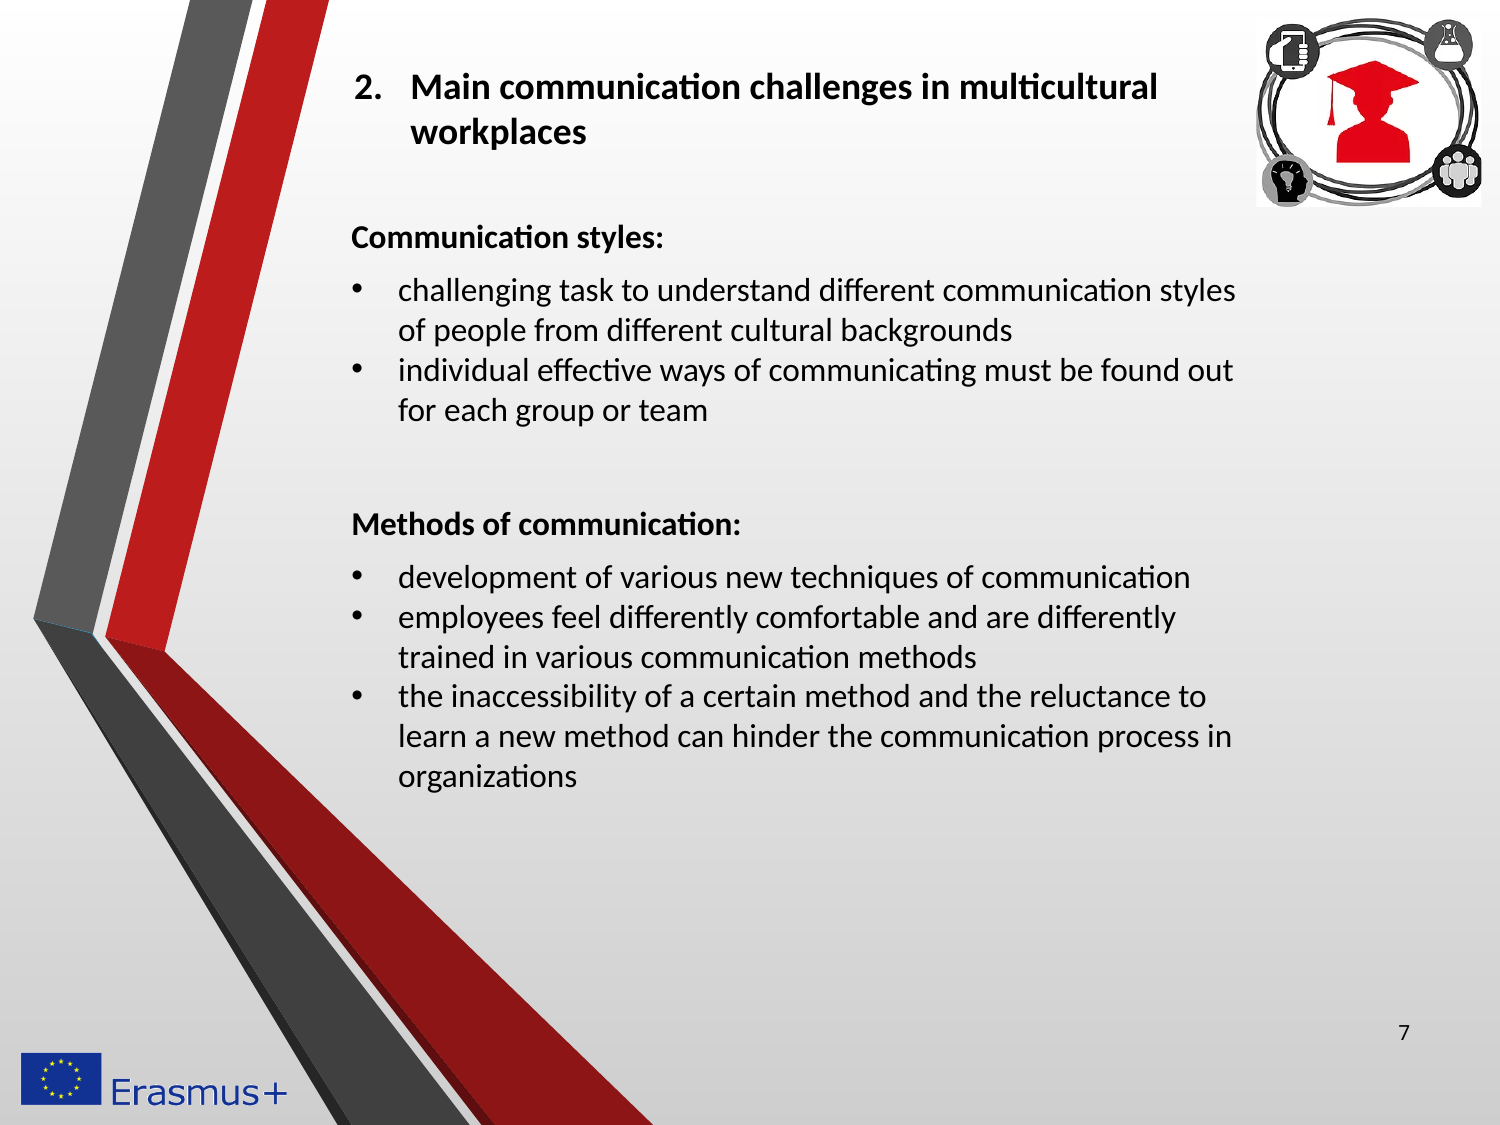

Main communication challenges in multicultural workplaces
Communication styles:
challenging task to understand different communication styles of people from different cultural backgrounds
individual effective ways of communicating must be found out for each group or team
Methods of communication:
development of various new techniques of communication
employees feel differently comfortable and are differently trained in various communication methods
the inaccessibility of a certain method and the reluctance to learn a new method can hinder the communication process in organizations